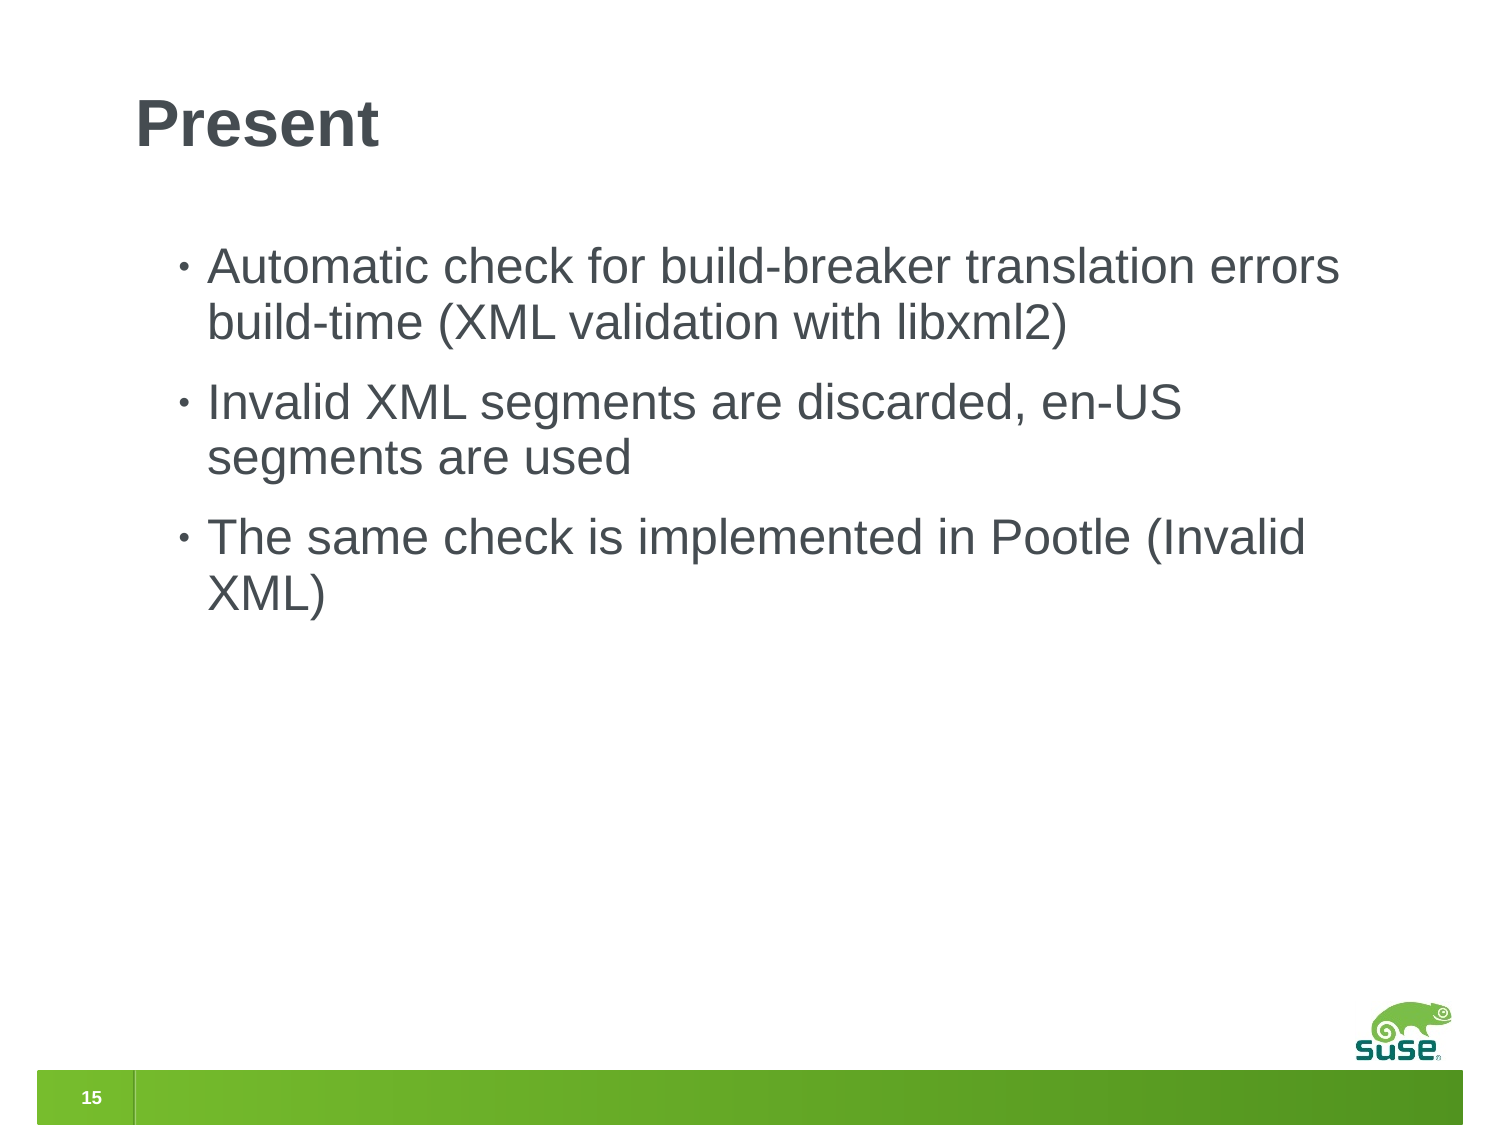

# Present
Automatic check for build-breaker translation errors build-time (XML validation with libxml2)
Invalid XML segments are discarded, en-US segments are used
The same check is implemented in Pootle (Invalid XML)